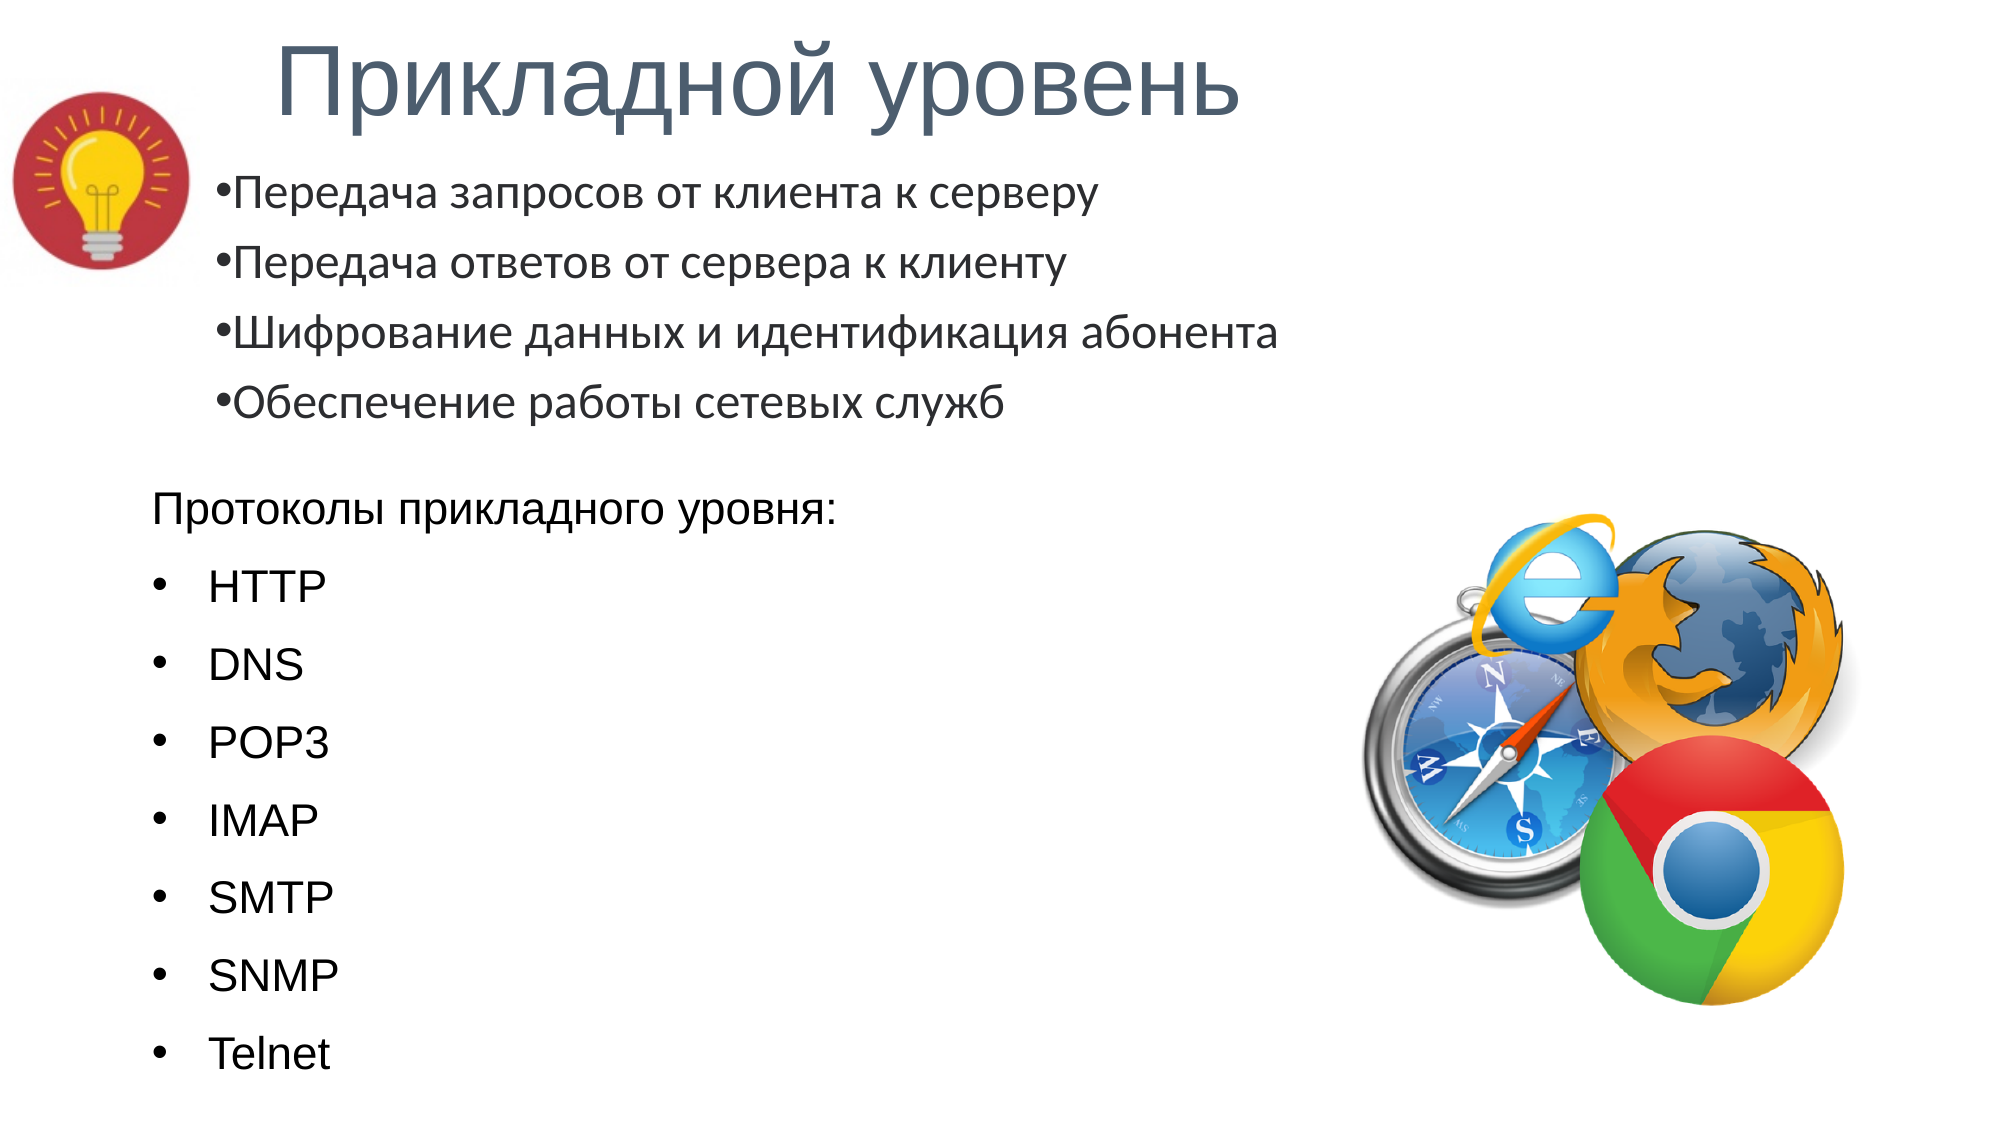

Прикладной уровень
Передача запросов от клиента к серверу
Передача ответов от сервера к клиенту
Шифрование данных и идентификация абонента
Обеспечение работы сетевых служб
Протоколы прикладного уровня:
HTTP
DNS
POP3
IMAP
SMTP
SNMP
Telnet
SSH,
FTP,
TFTP,
RDP,
 iSCSI,
RTP,
NTP.